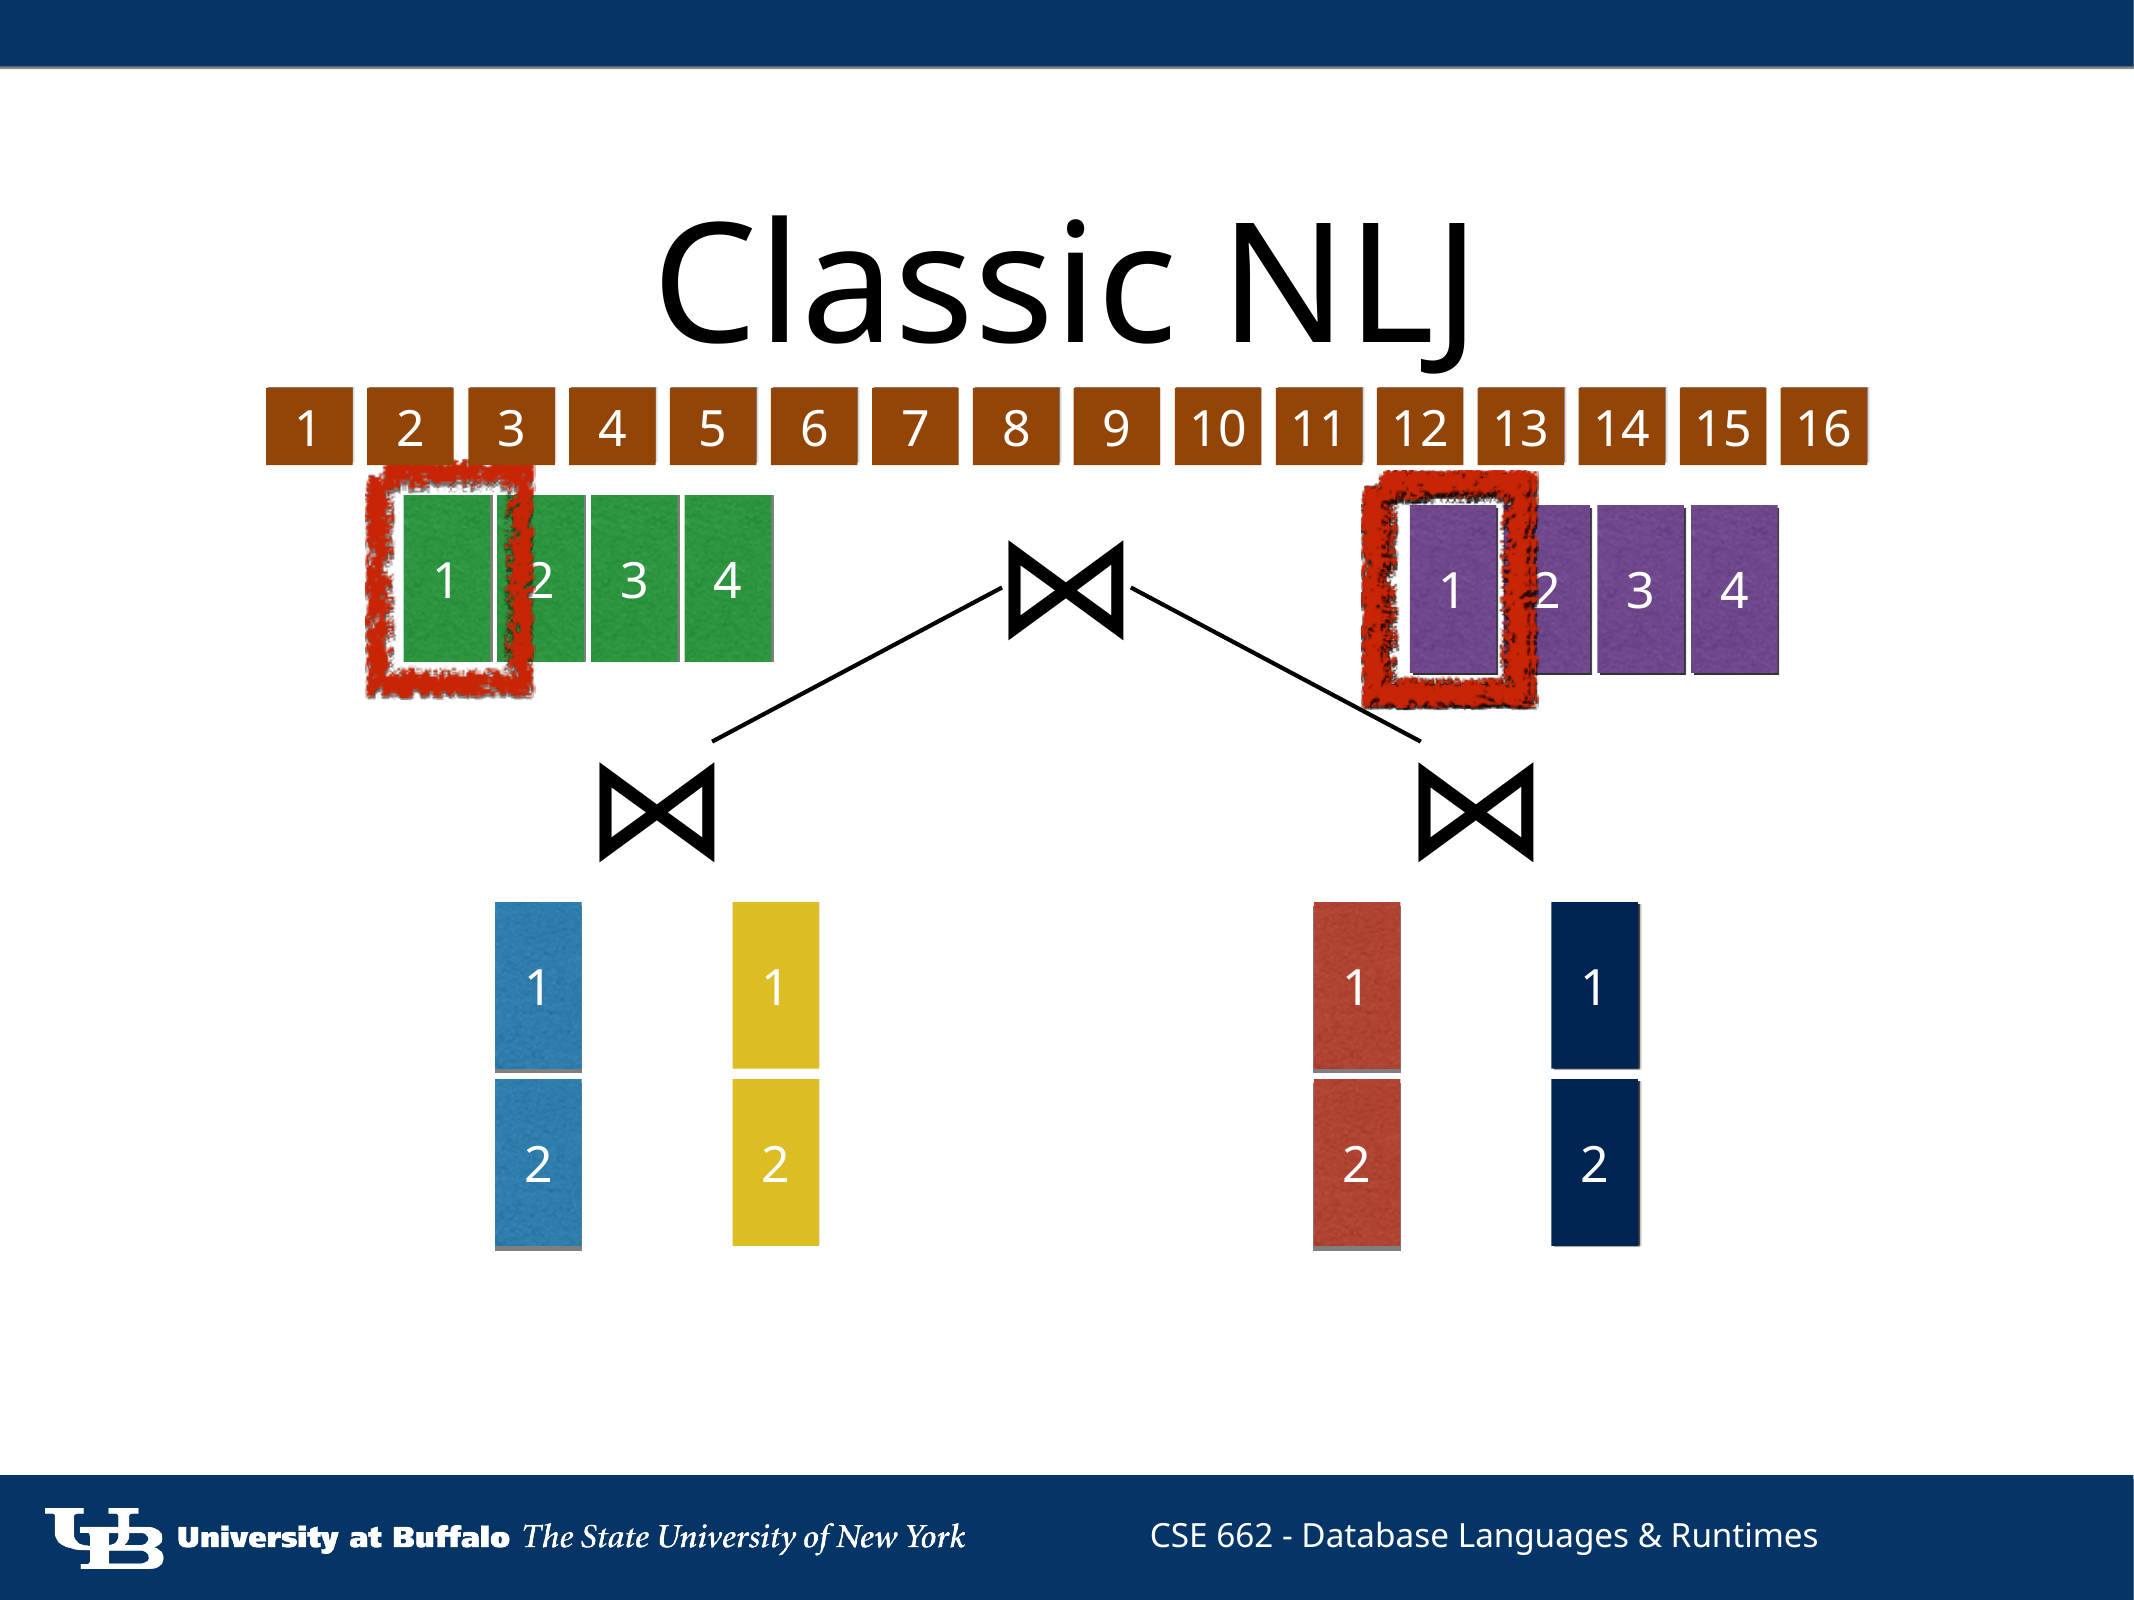

# Classic NLJ
1
2
3
4
5
6
7
8
9
10
11
12
13
14
15
16
⋈
1
2
3
4
1
2
3
4
⋈
⋈
1
2
1
2
1
2
1
2